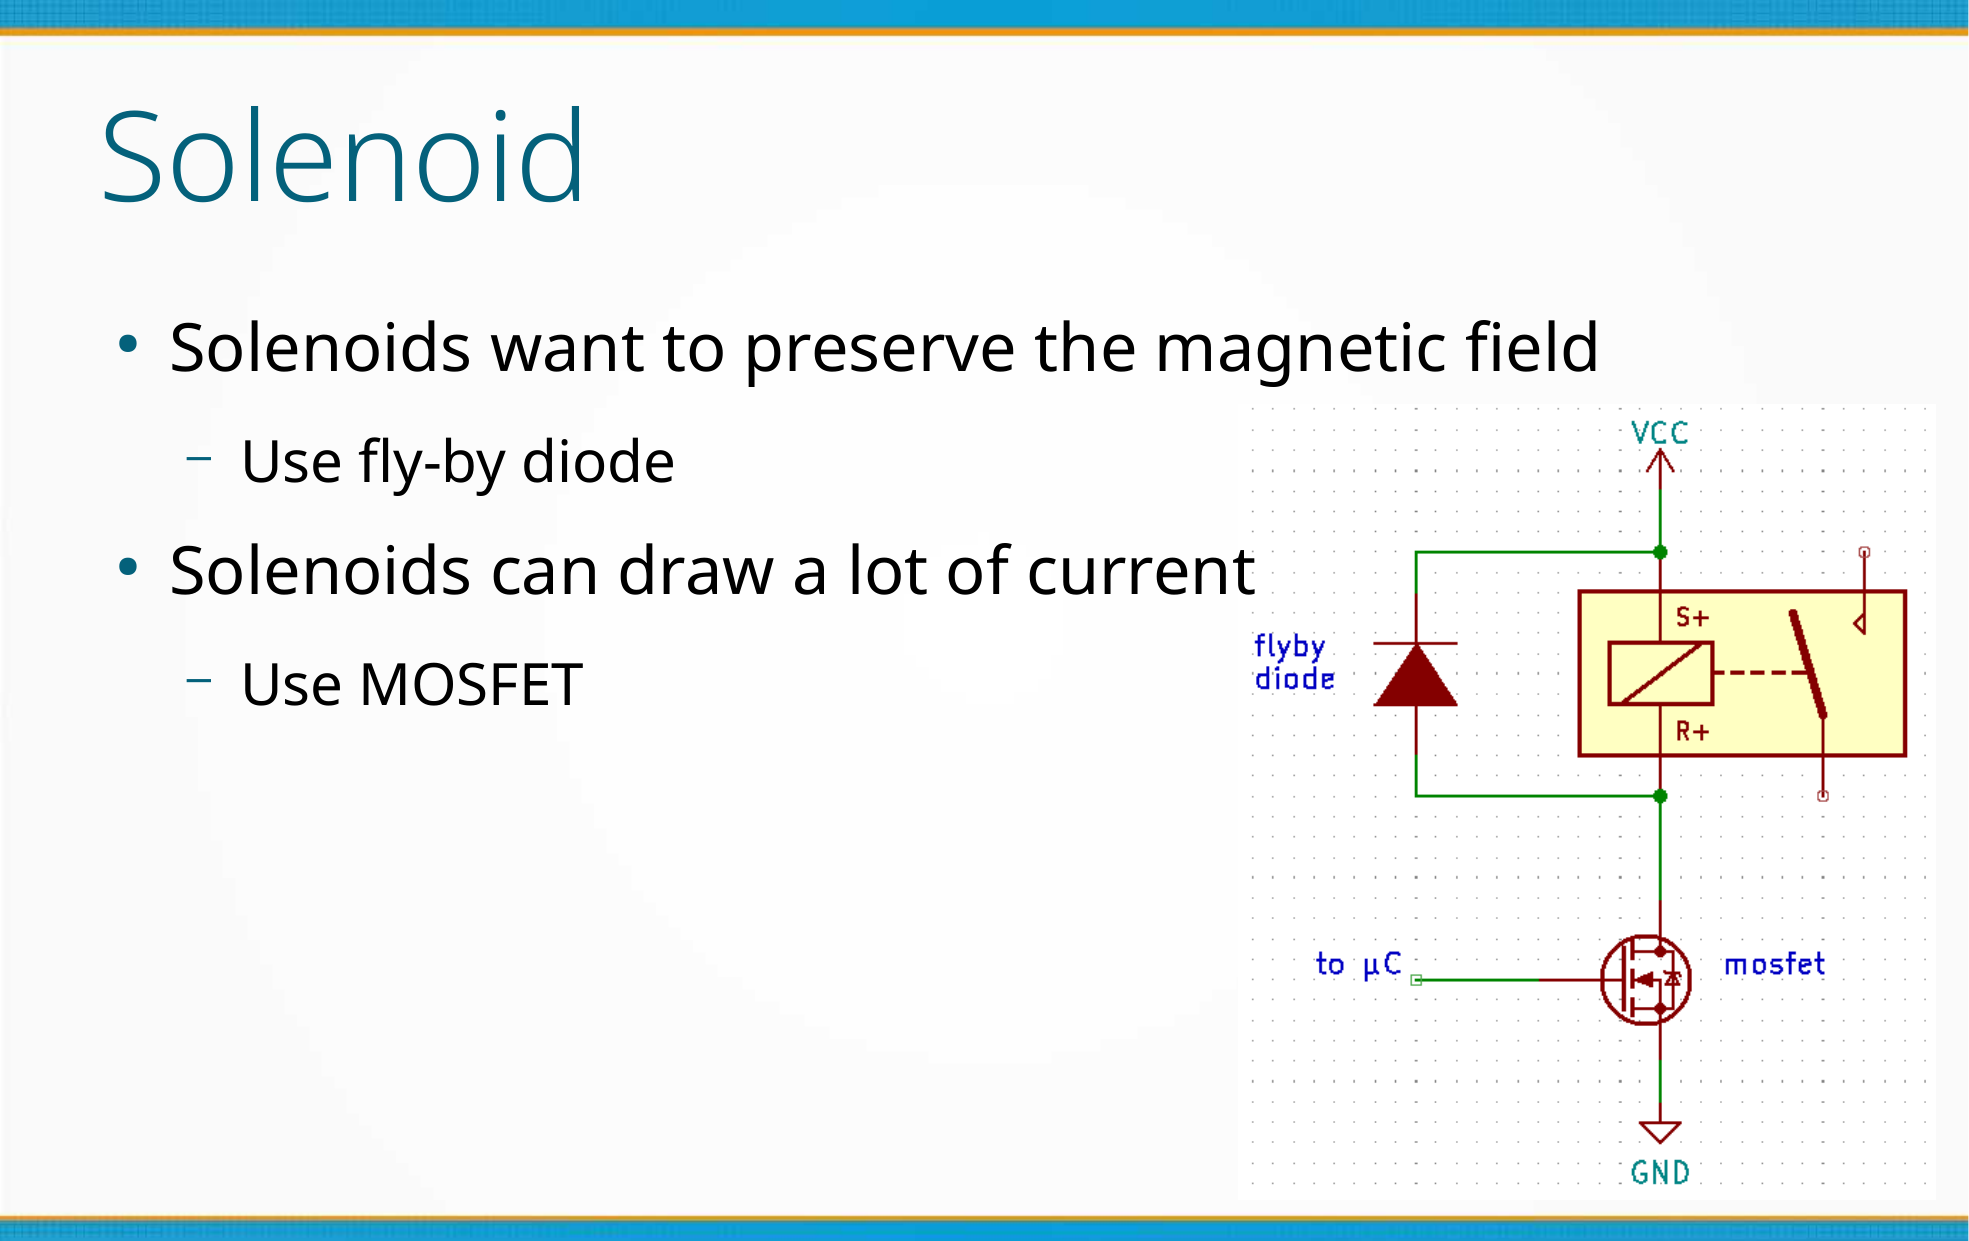

# Solenoid
Solenoids want to preserve the magnetic field
Use fly-by diode
Solenoids can draw a lot of current
Use MOSFET